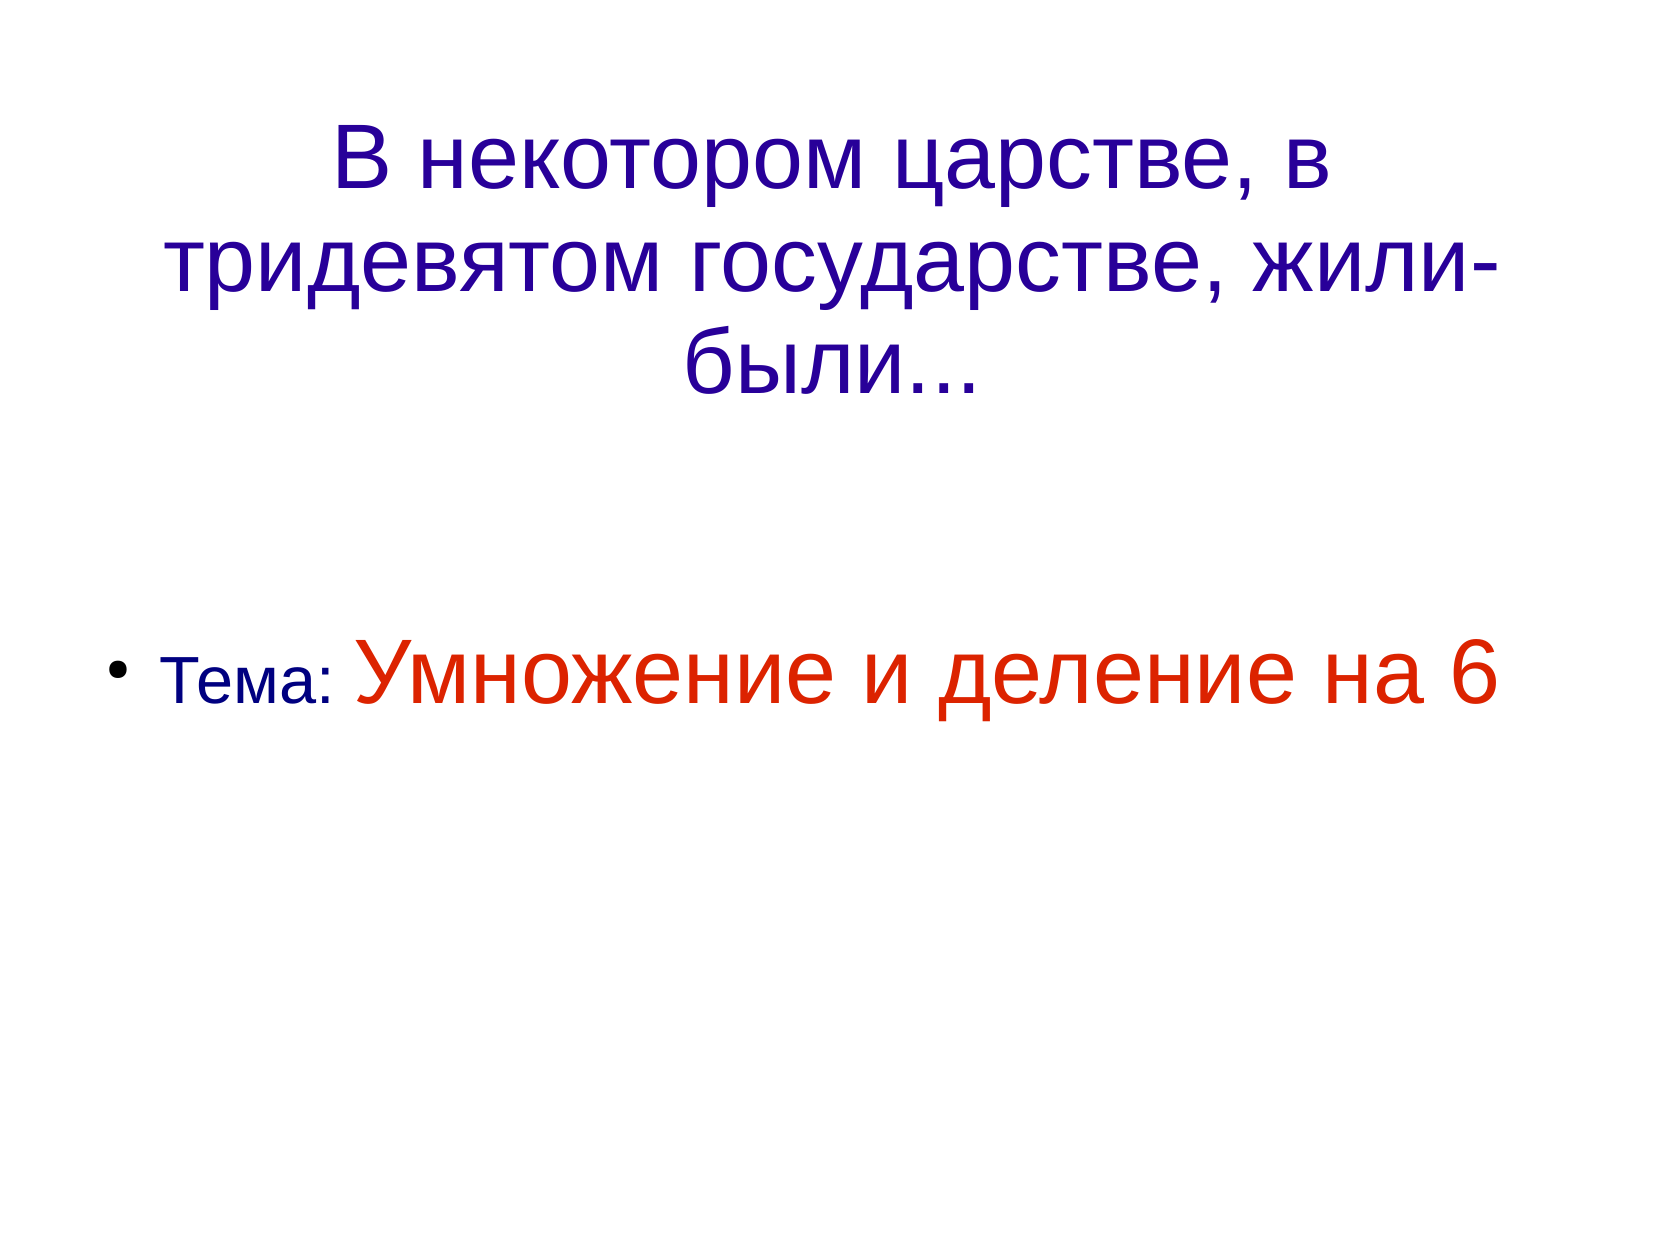

# В некотором царстве, в тридевятом государстве, жили-были...
Тема: Умножение и деление на 6